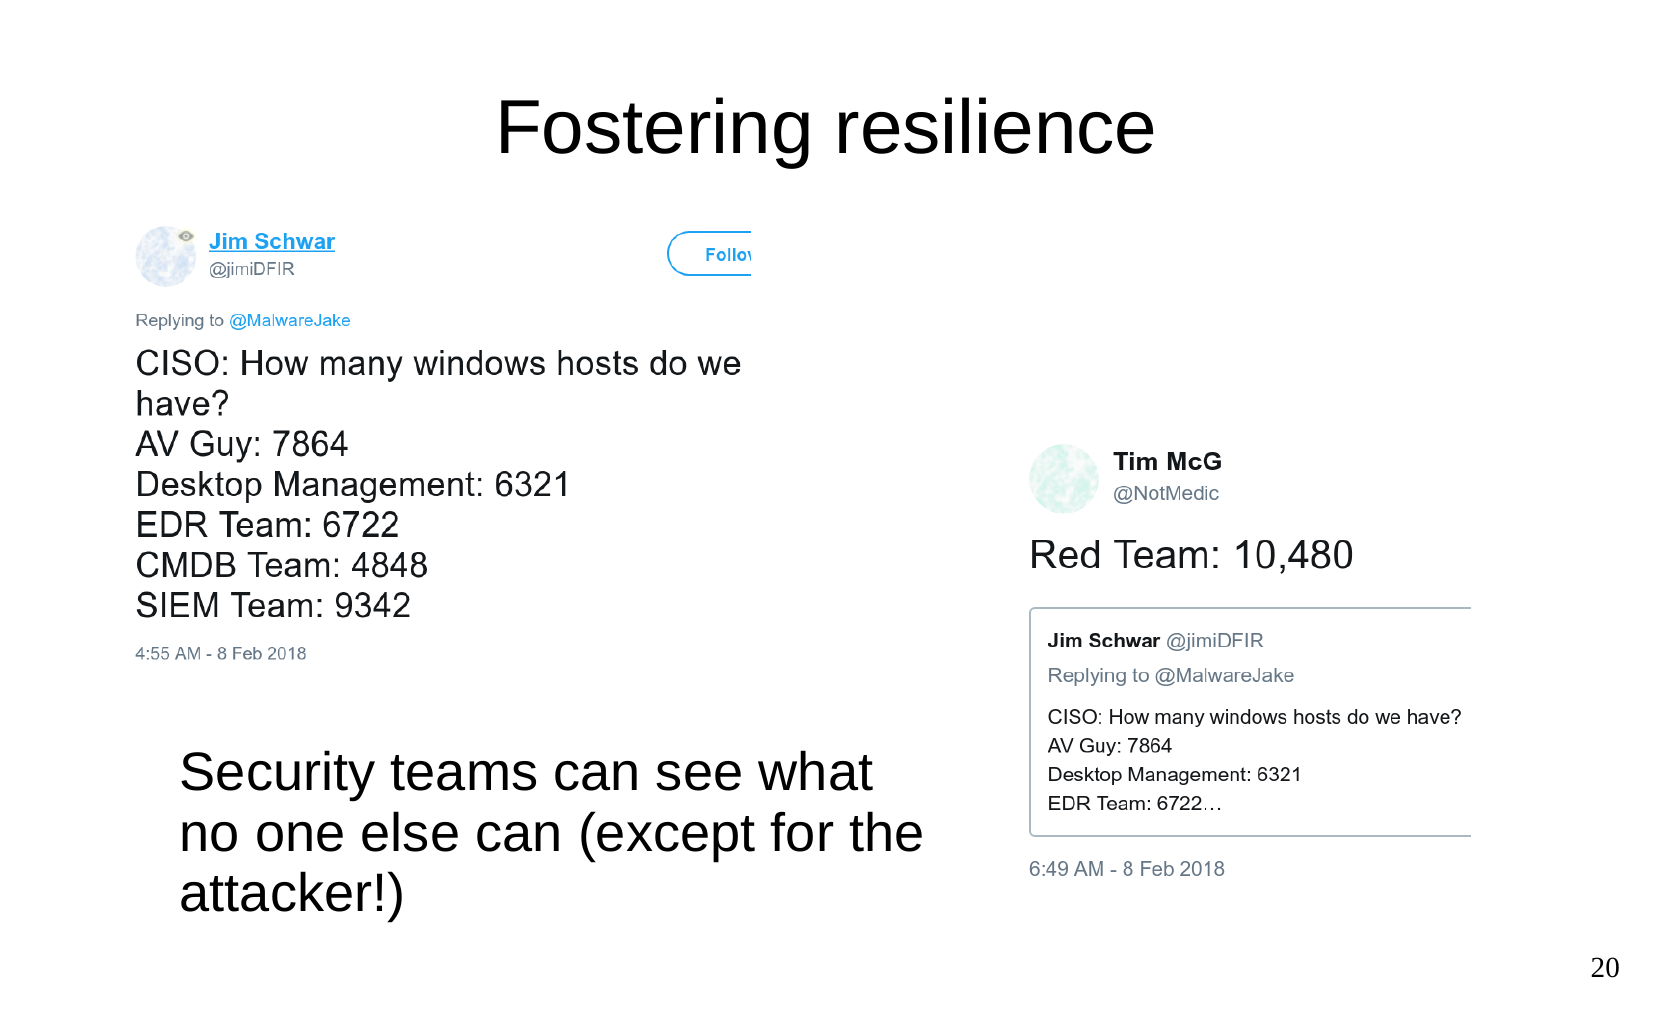

# Fostering resilience
Security teams can see what no one else can (except for the attacker!)